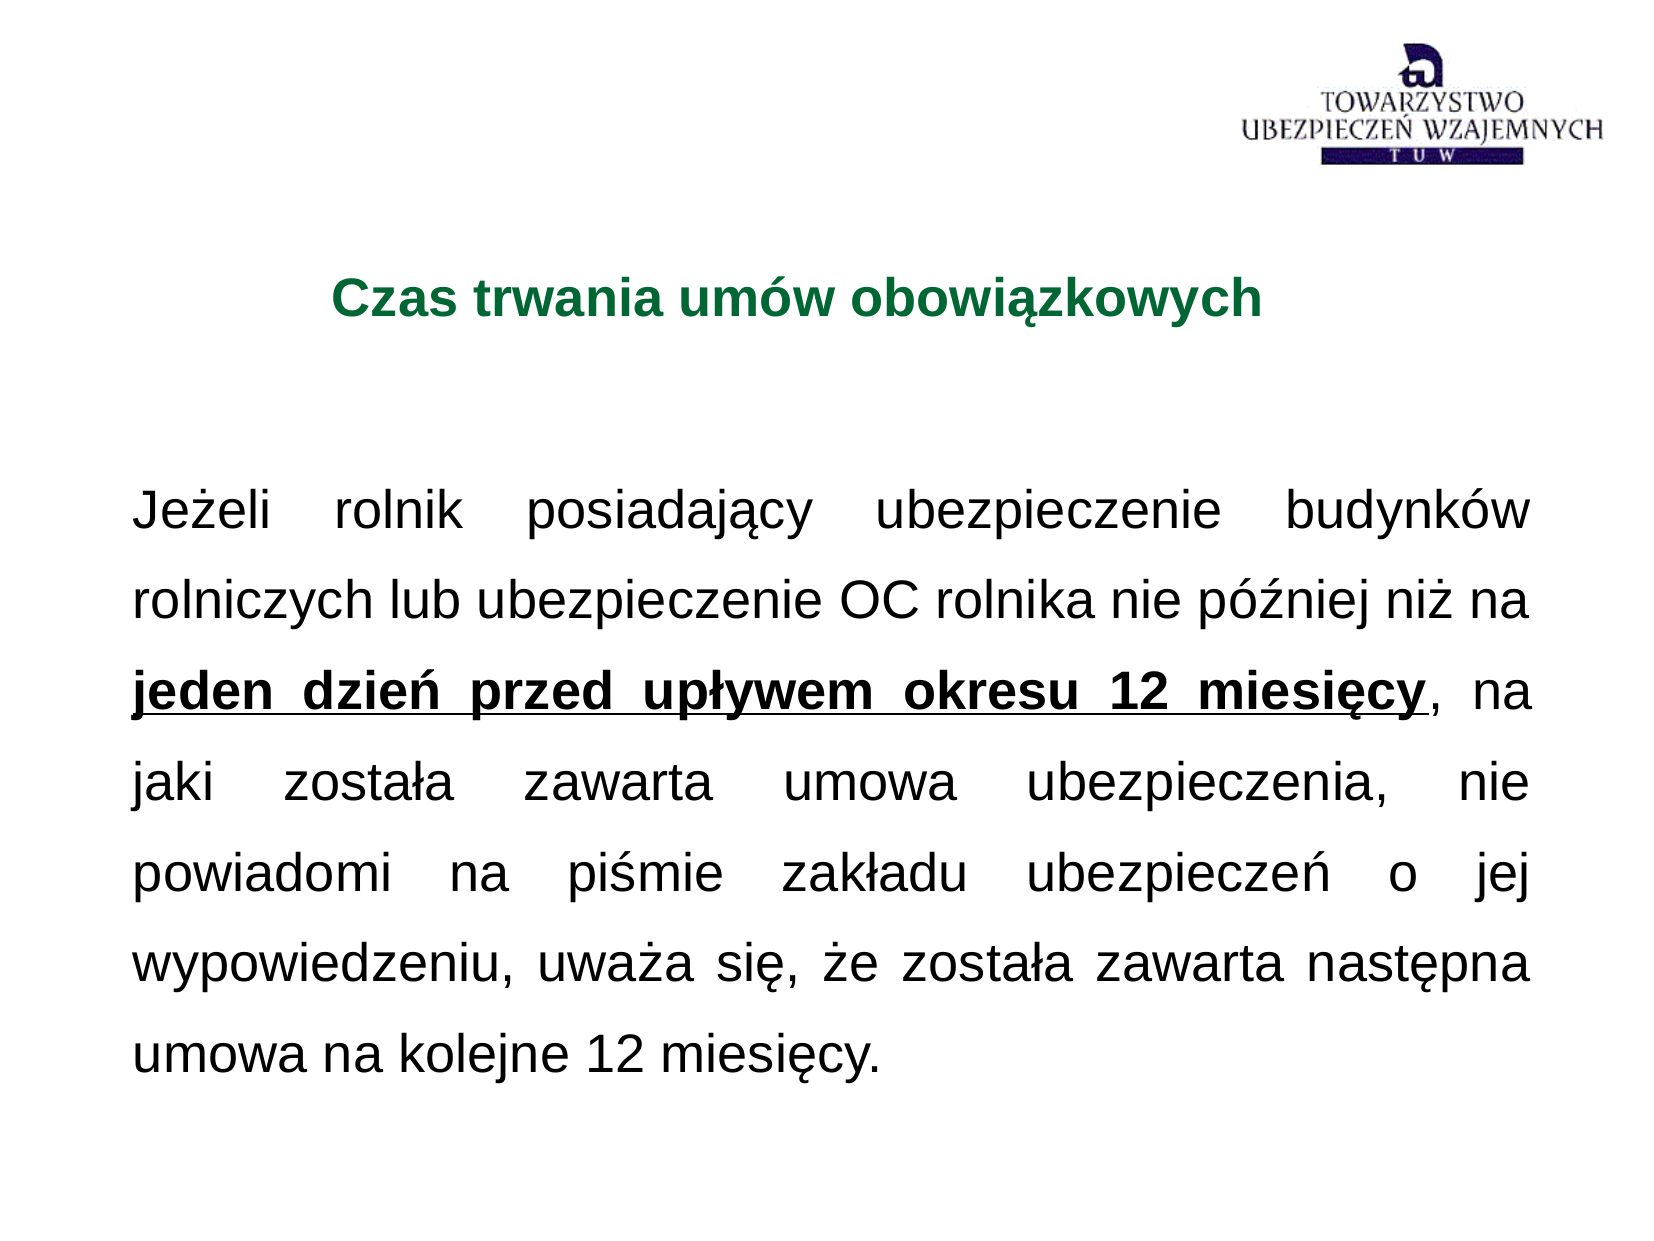

Czas trwania umów obowiązkowych
Jeżeli rolnik posiadający ubezpieczenie budynków rolniczych lub ubezpieczenie OC rolnika nie później niż na jeden dzień przed upływem okresu 12 miesięcy, na jaki została zawarta umowa ubezpieczenia, nie powiadomi na piśmie zakładu ubezpieczeń o jej wypowiedzeniu, uważa się, że została zawarta następna umowa na kolejne 12 miesięcy.